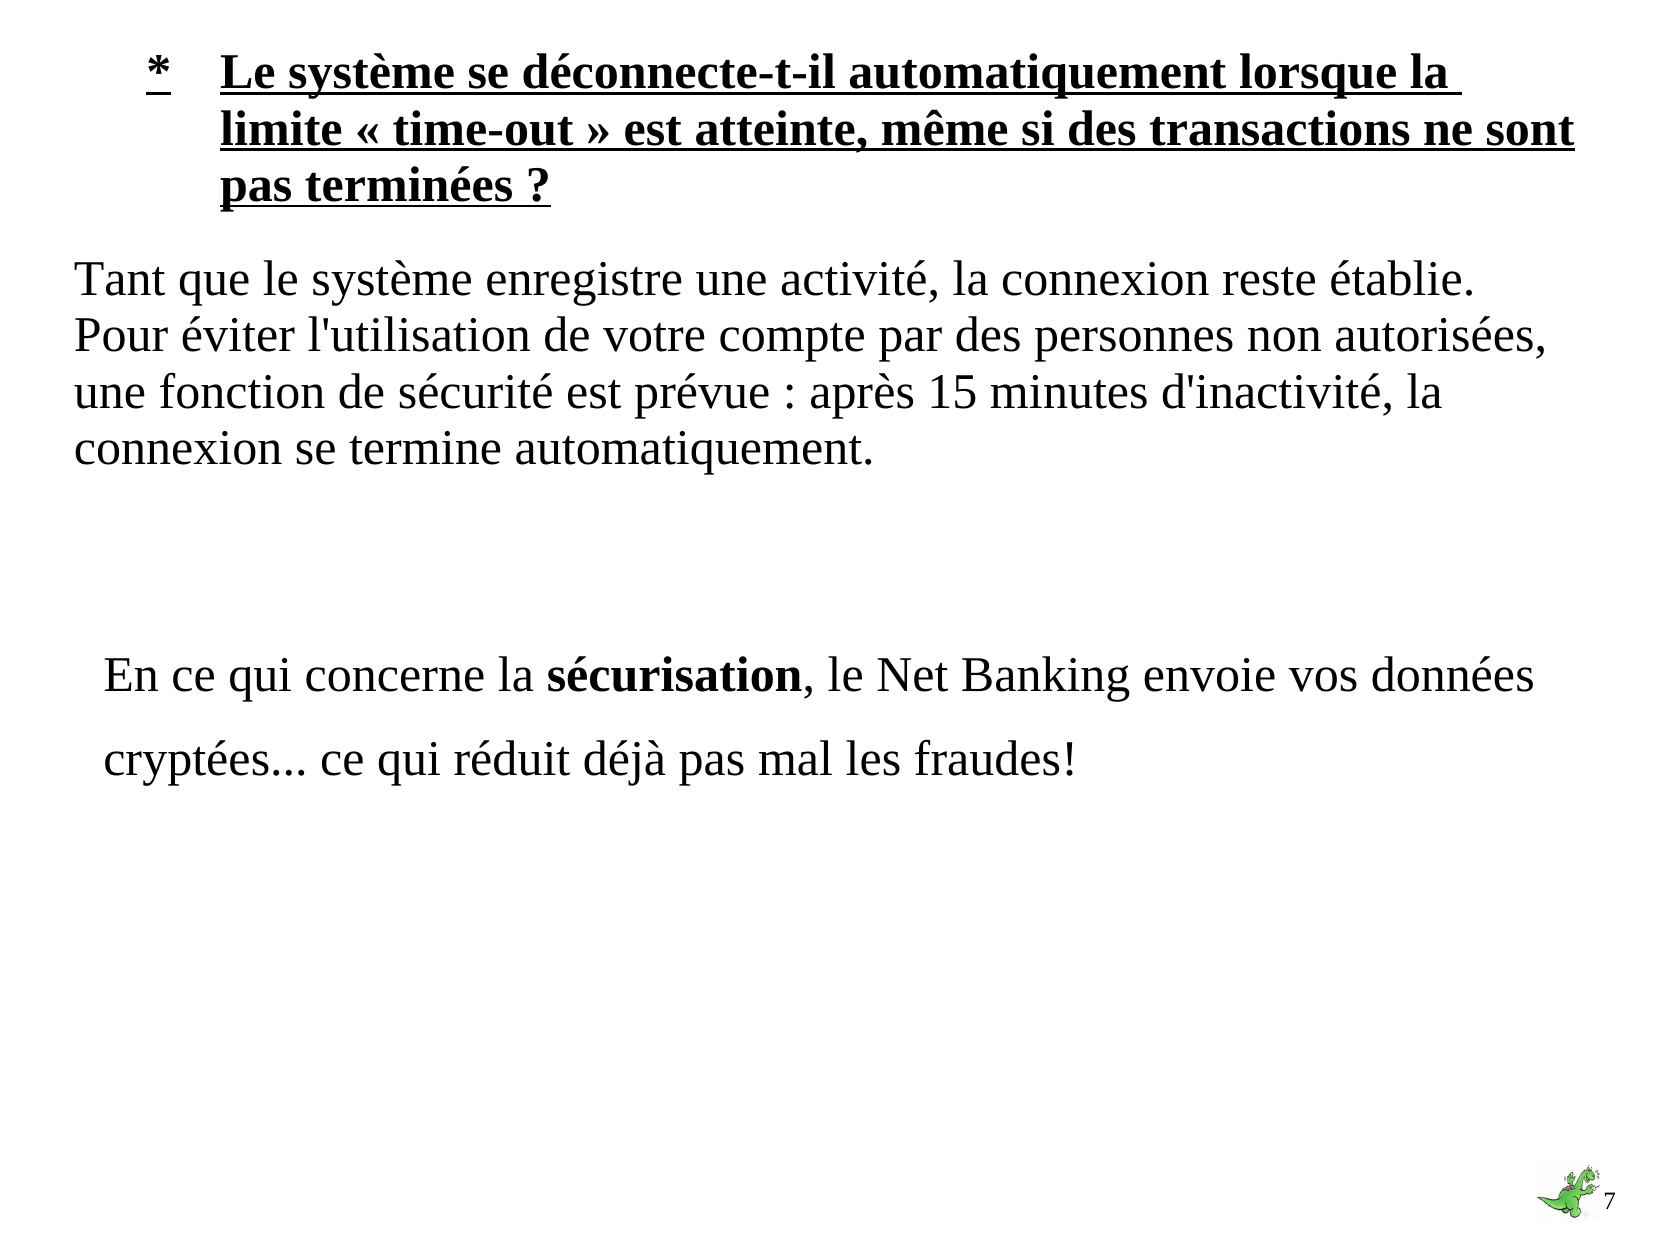

*	Le système se déconnecte-t-il automatiquement lorsque la
		limite « time-out » est atteinte, même si des transactions ne sont
		pas terminées ?
Tant que le système enregistre une activité, la connexion reste établie.
Pour éviter l'utilisation de votre compte par des personnes non autorisées,
une fonction de sécurité est prévue : après 15 minutes d'inactivité, la
connexion se termine automatiquement.
En ce qui concerne la sécurisation, le Net Banking envoie vos données
cryptées... ce qui réduit déjà pas mal les fraudes!
7